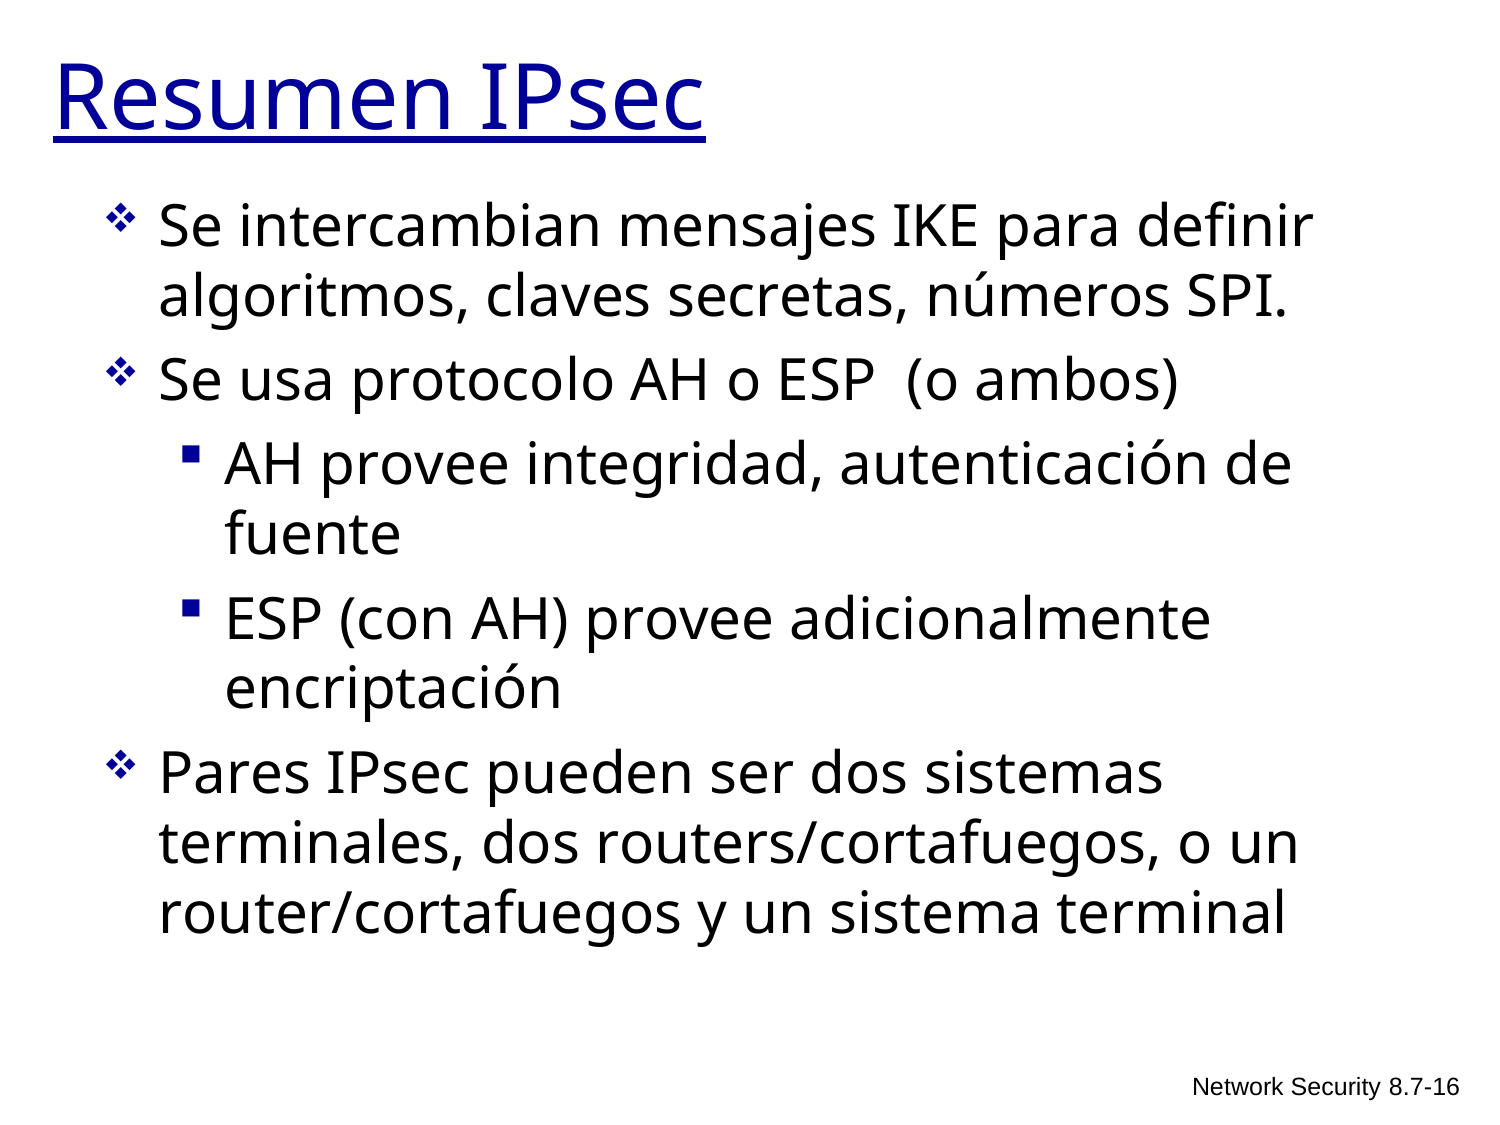

# Resumen IPsec
Se intercambian mensajes IKE para definir algoritmos, claves secretas, números SPI.
Se usa protocolo AH o ESP (o ambos)
AH provee integridad, autenticación de fuente
ESP (con AH) provee adicionalmente encriptación
Pares IPsec pueden ser dos sistemas terminales, dos routers/cortafuegos, o un router/cortafuegos y un sistema terminal
Network Security